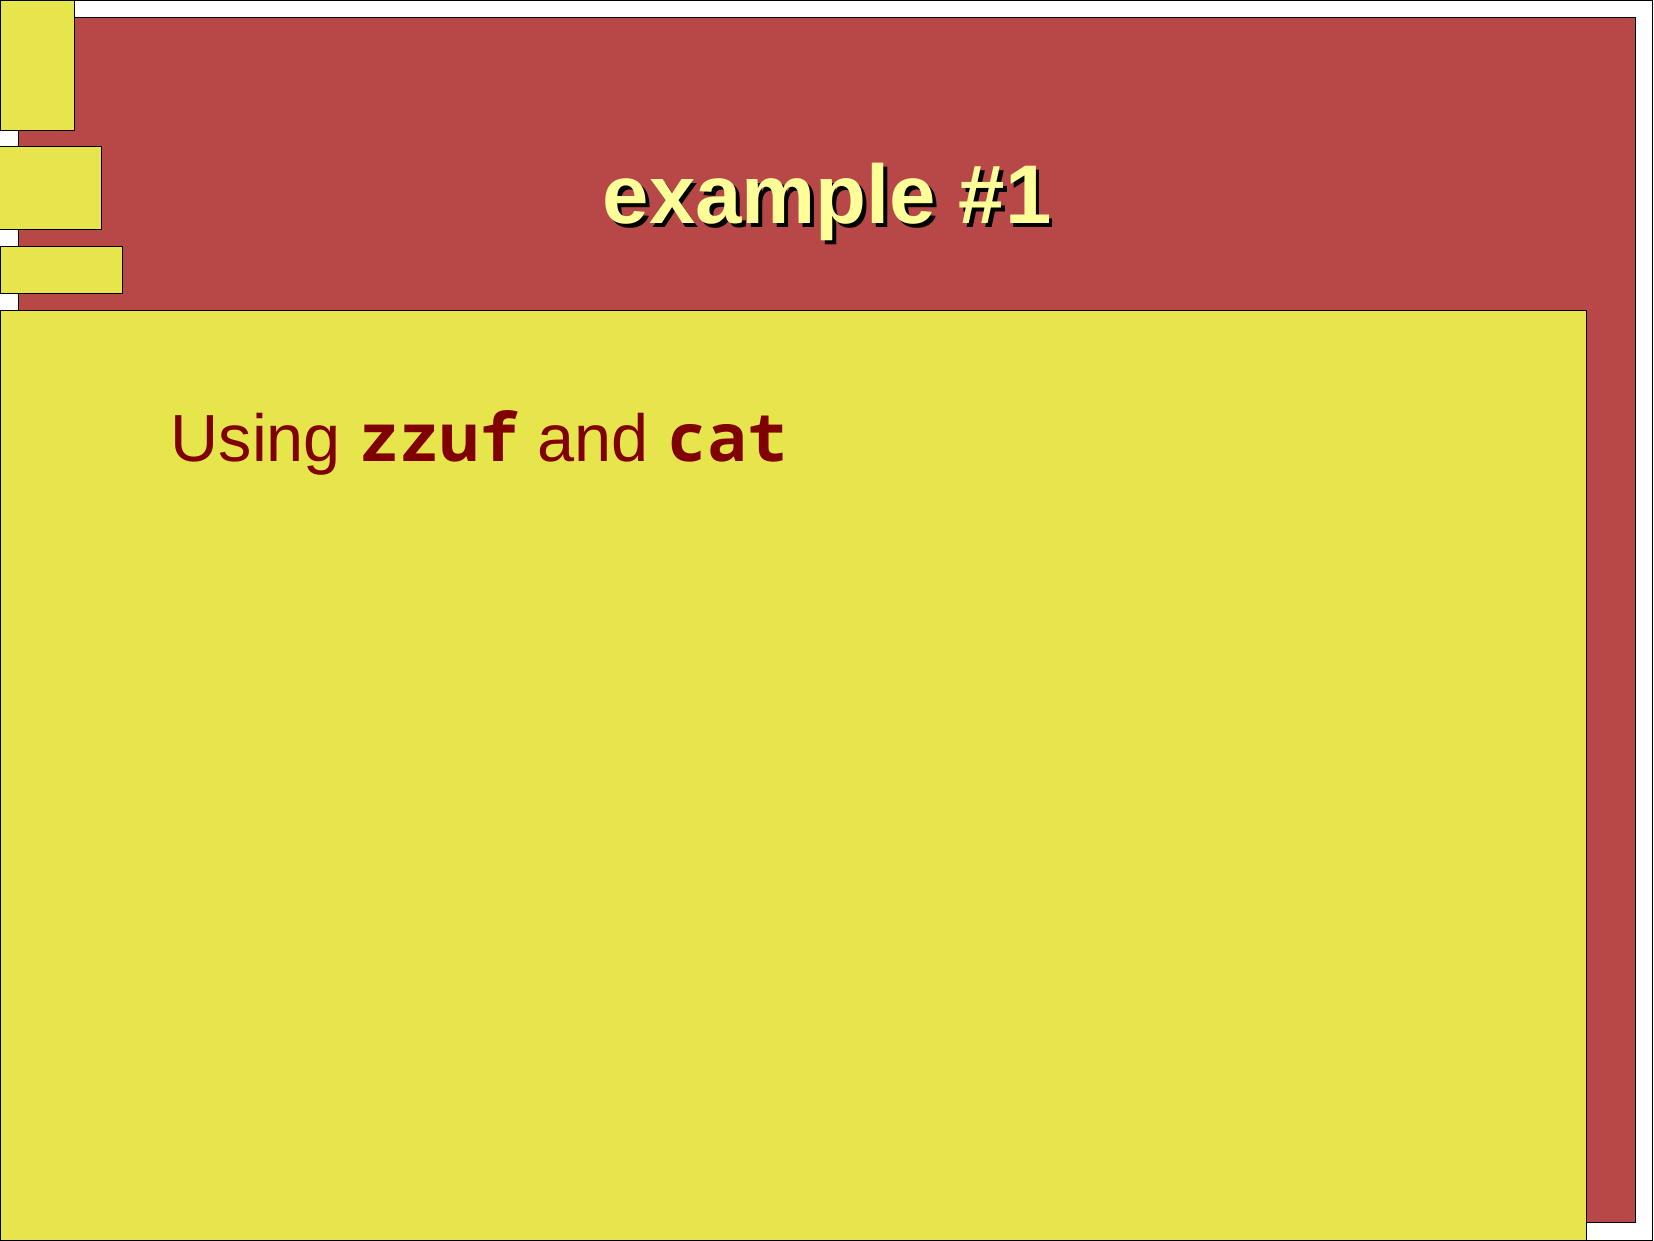

# example #1
Using zzuf and cat